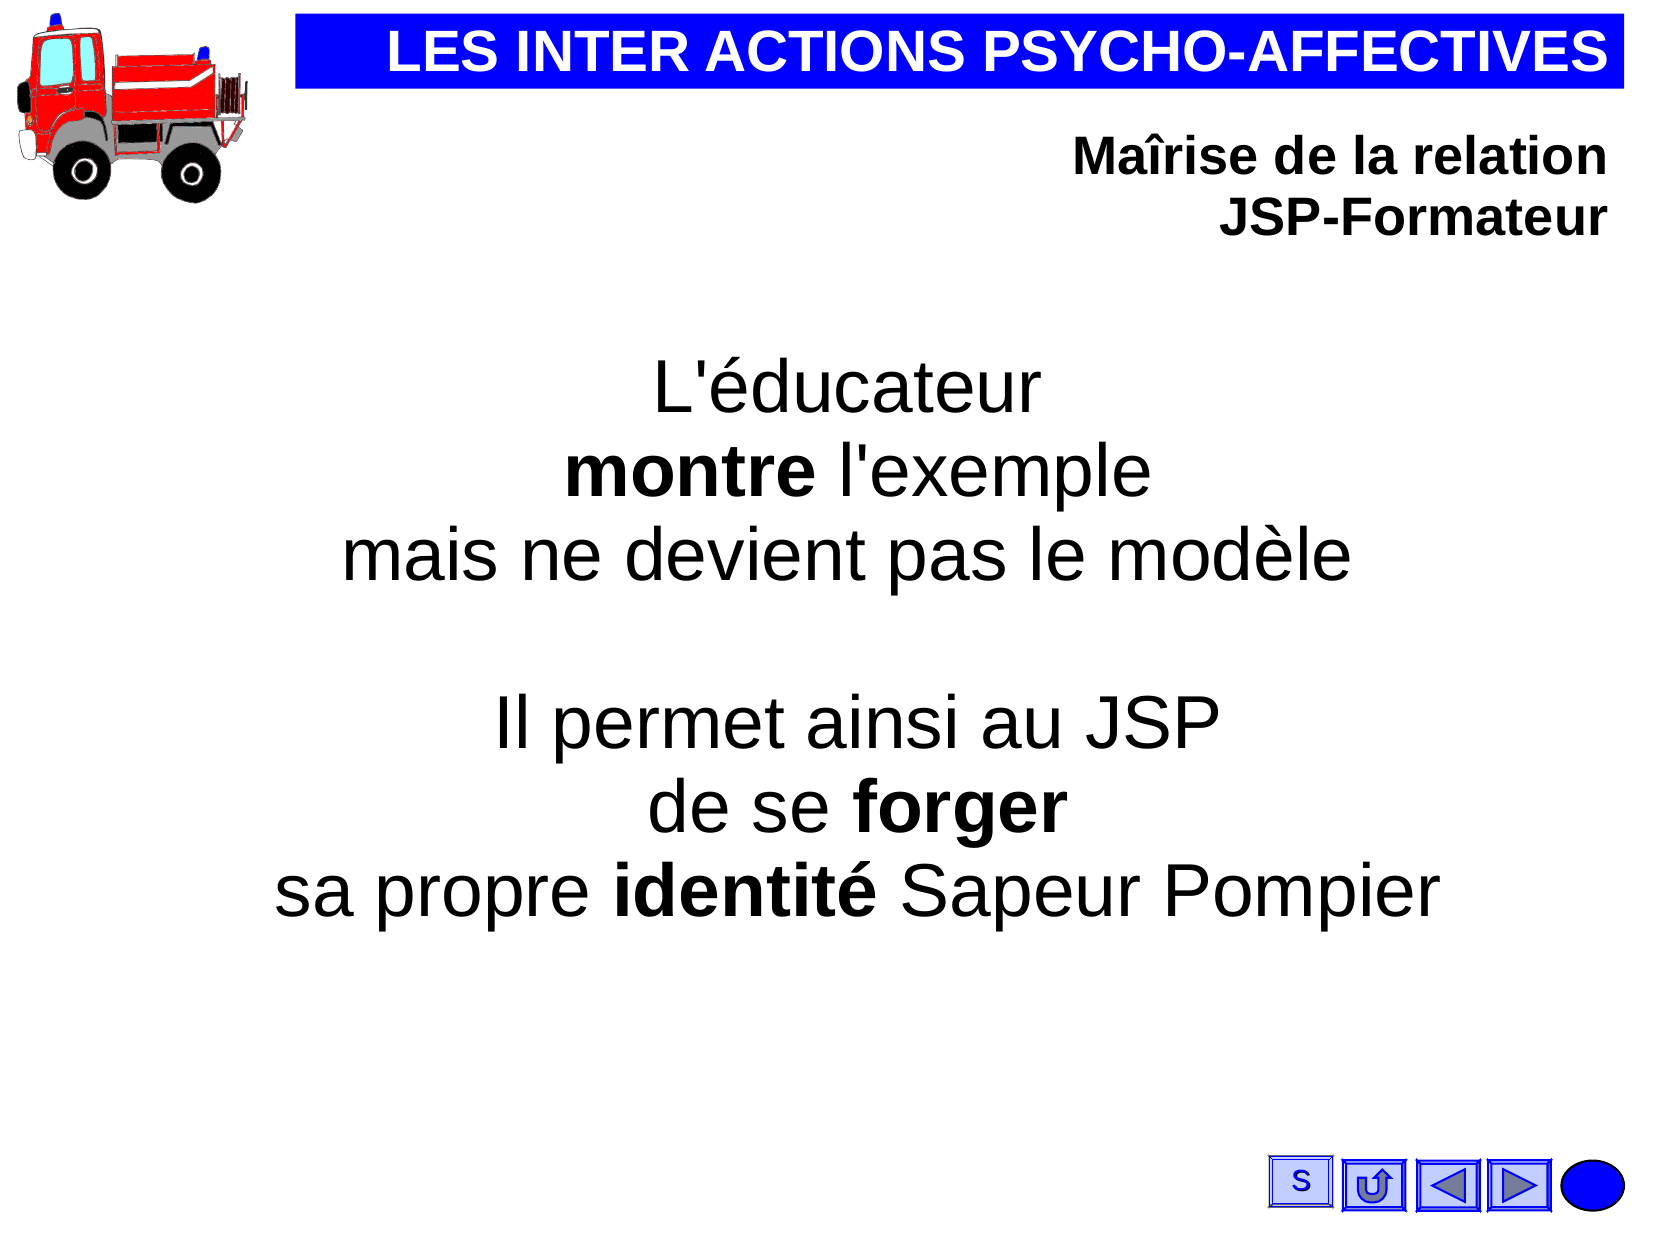

LES INTER ACTIONS PSYCHO-AFFECTIVES
Maîrise de la relation
JSP-Formateur
L'éducateur
montre l'exemple
mais ne devient pas le modèle
Il permet ainsi au JSP
 de se forger
sa propre identité Sapeur Pompier